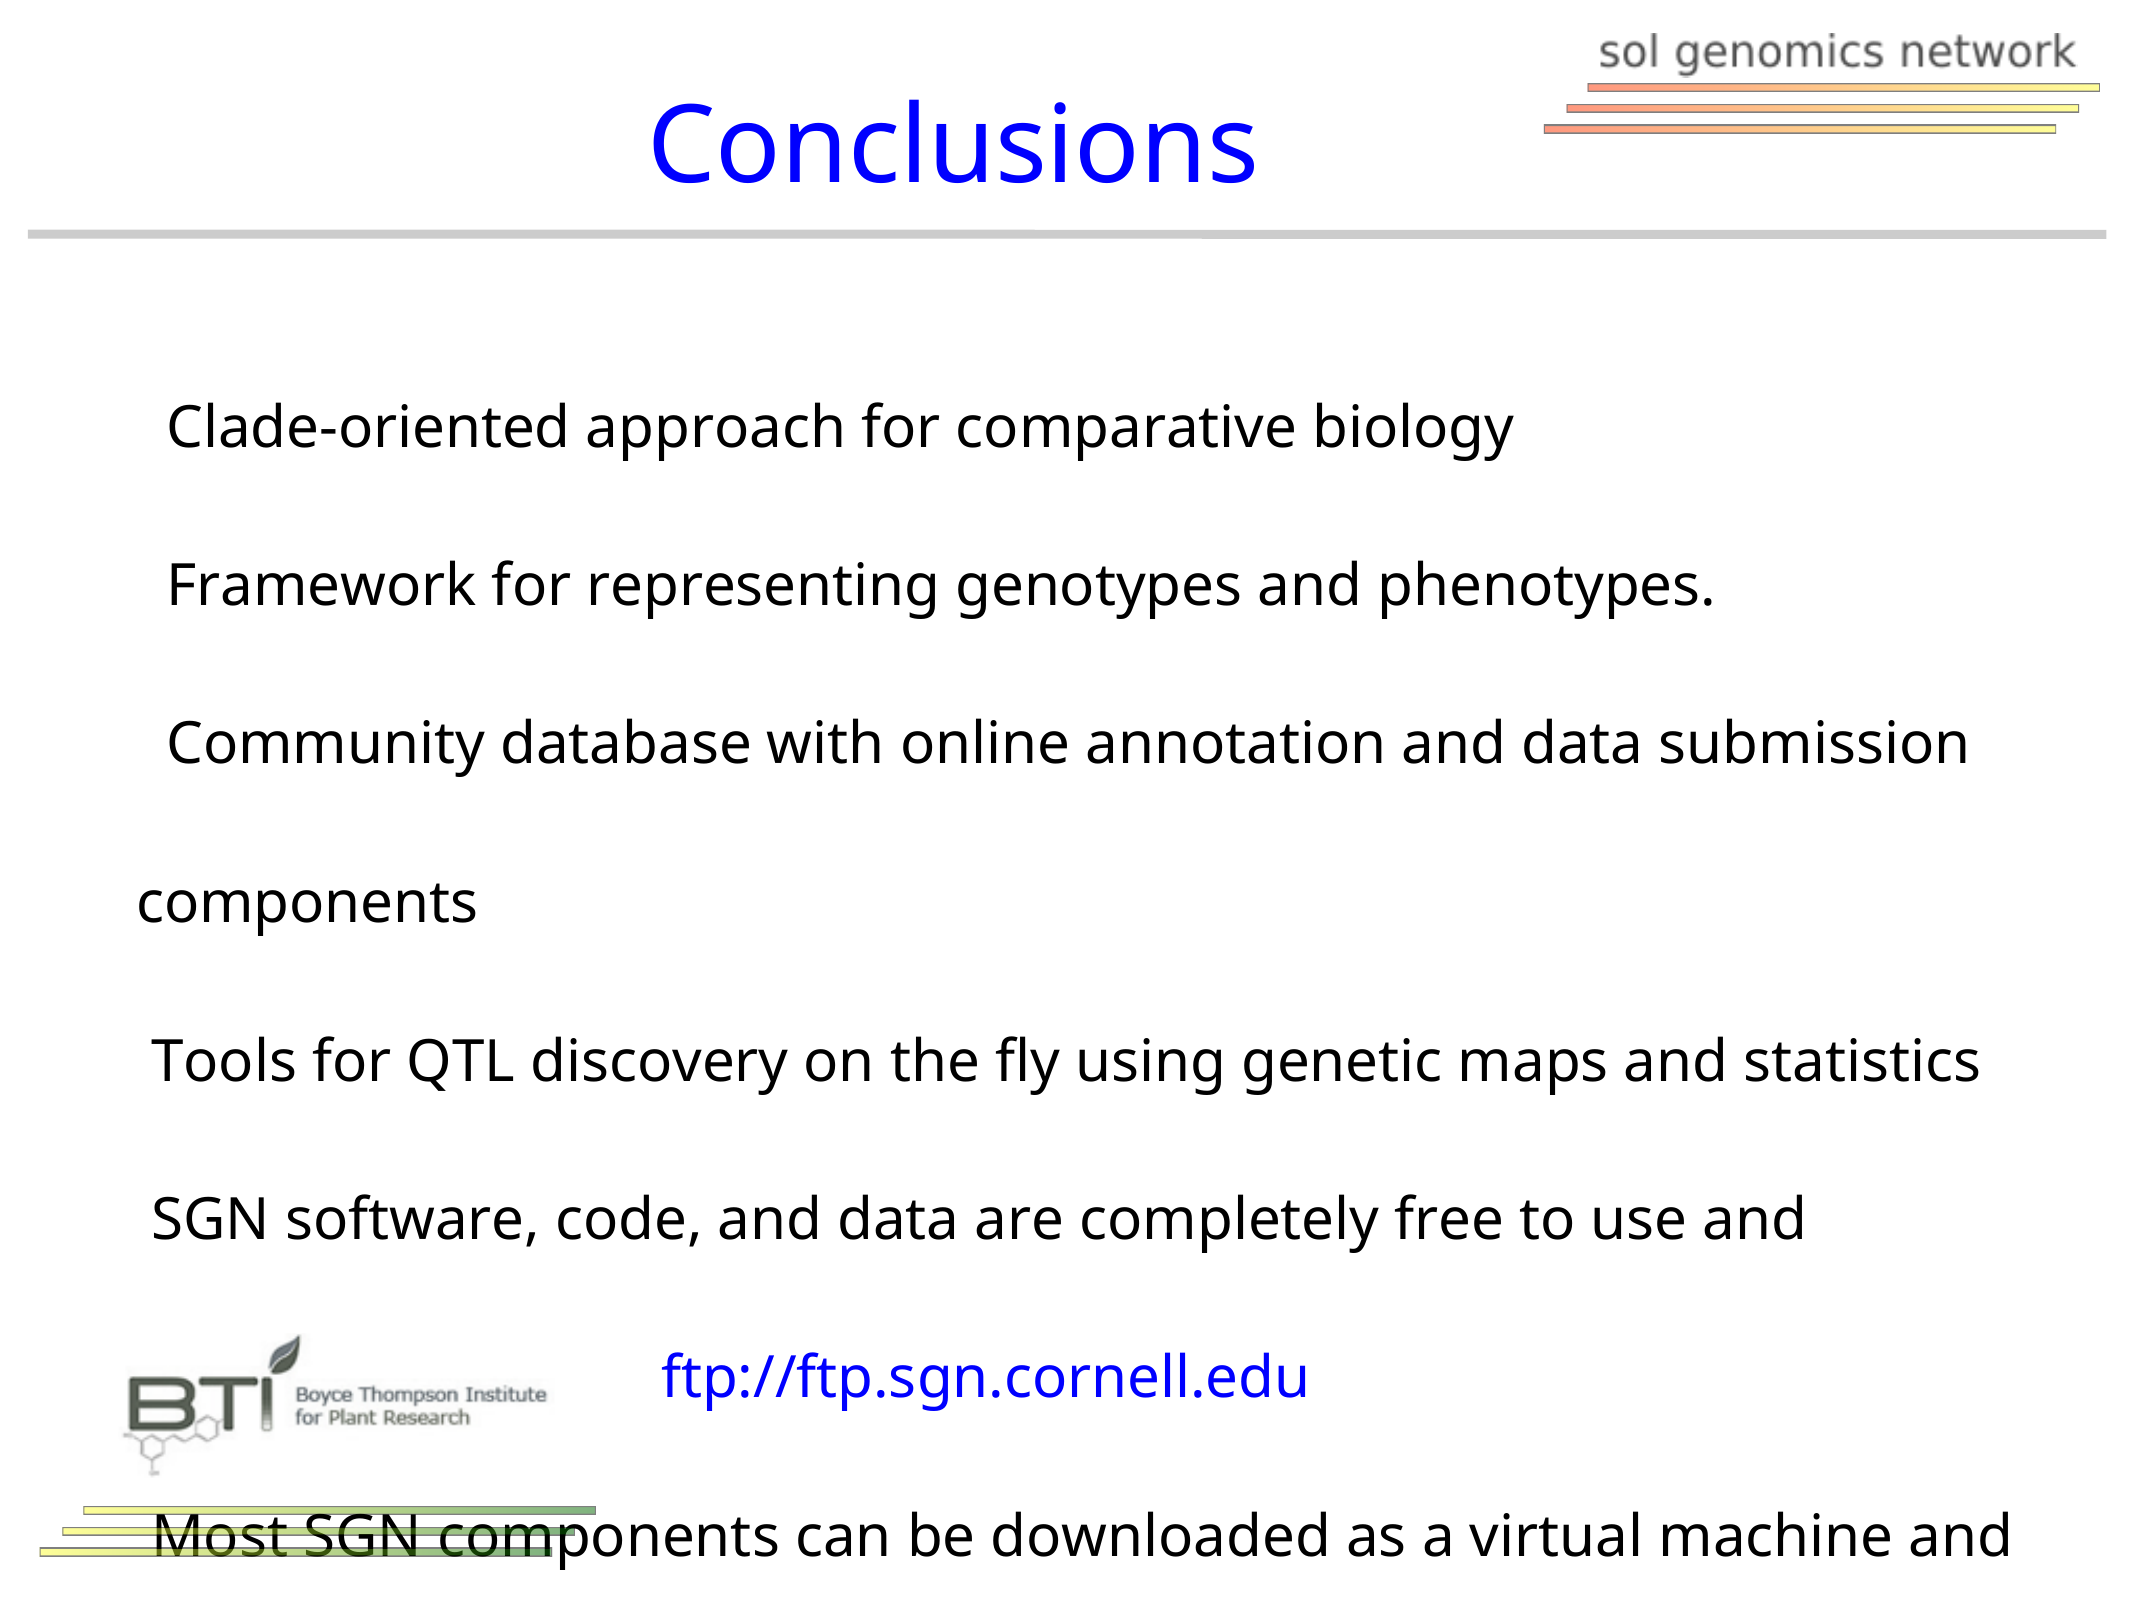

Conclusions
 Clade-oriented approach for comparative biology
 Framework for representing genotypes and phenotypes.
 Community database with online annotation and data submission components
 Tools for QTL discovery on the fly using genetic maps and statistics
 SGN software, code, and data are completely free to use and download! 			ftp://ftp.sgn.cornell.edu
 Most SGN components can be downloaded as a virtual machine and adapted 	for other clades.